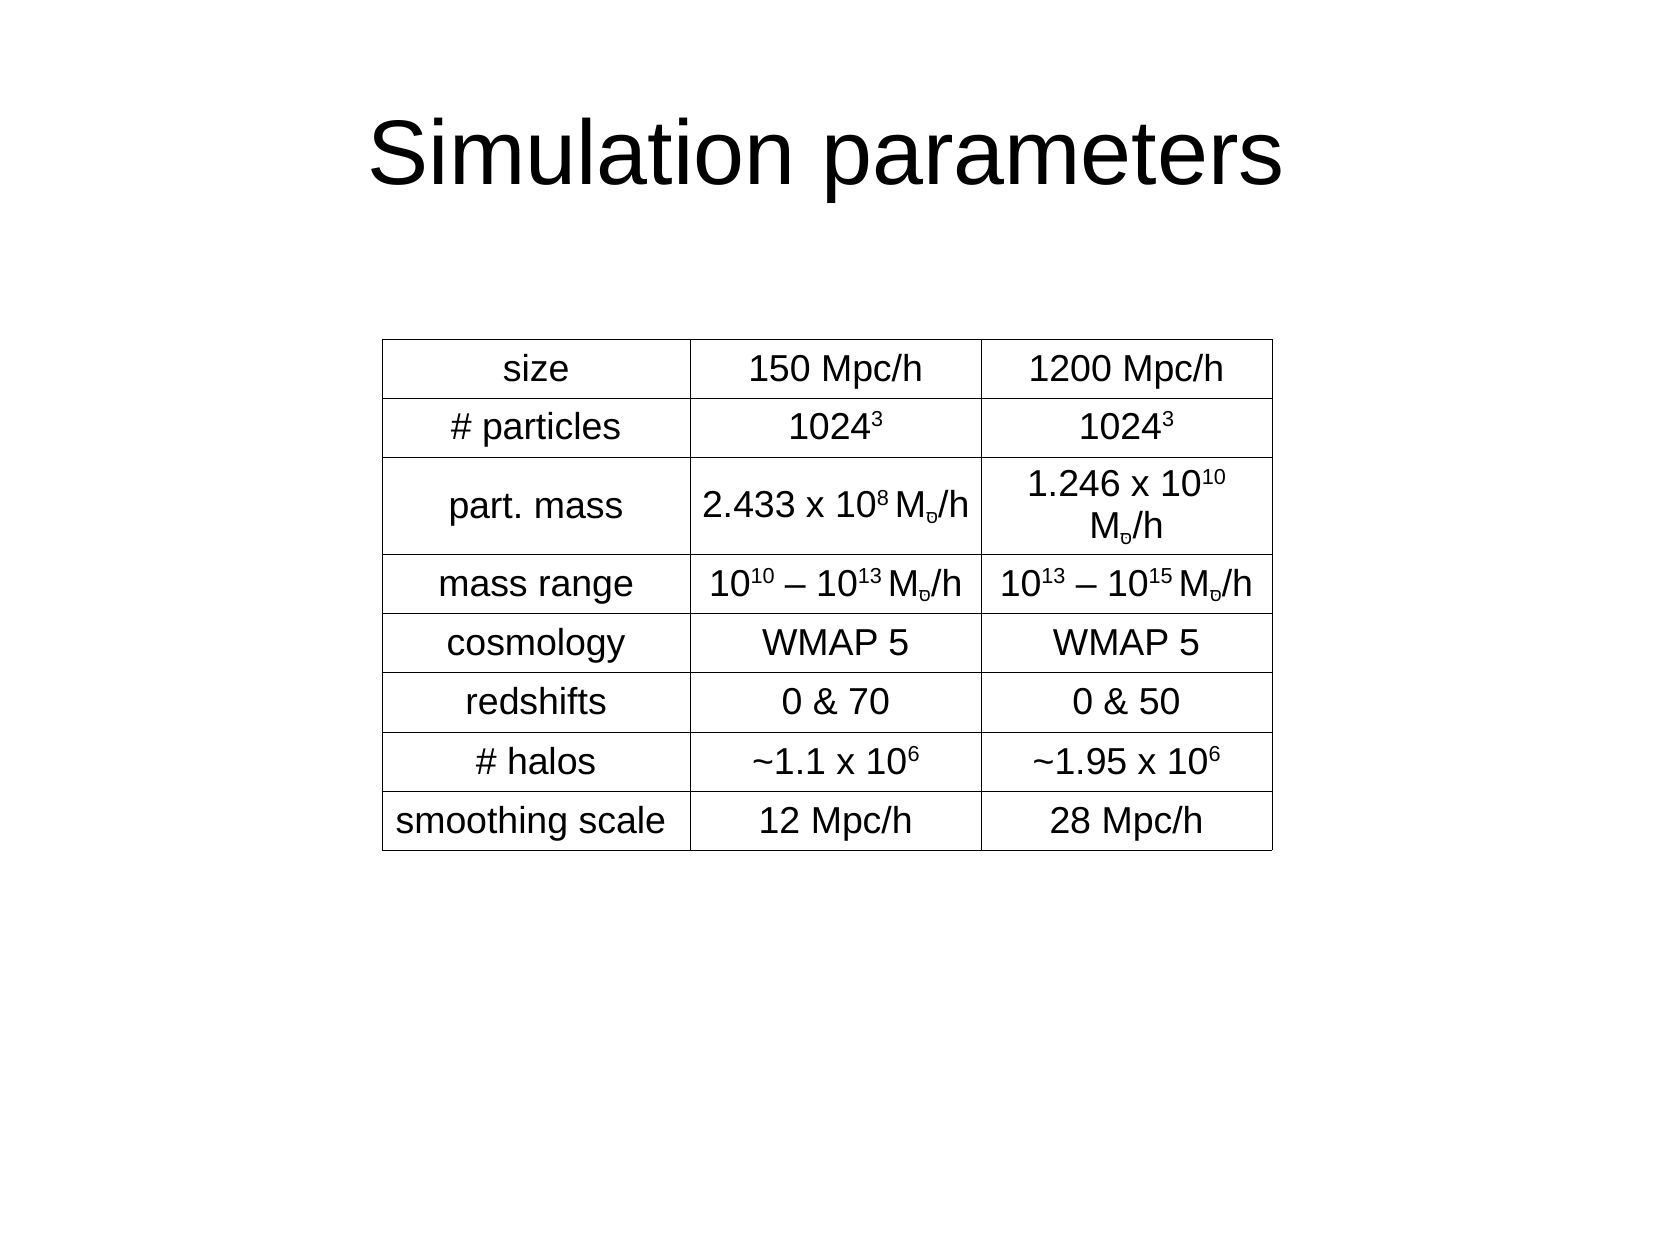

# Simulation parameters
| size | 150 Mpc/h | 1200 Mpc/h |
| --- | --- | --- |
| # particles | 10243 | 10243 |
| part. mass | 2.433 x 108 Mסּ/h | 1.246 x 1010 Mסּ/h |
| mass range | 1010 – 1013 Mסּ/h | 1013 – 1015 Mסּ/h |
| cosmology | WMAP 5 | WMAP 5 |
| redshifts | 0 & 70 | 0 & 50 |
| # halos | ~1.1 x 106 | ~1.95 x 106 |
| smoothing scale | 12 Mpc/h | 28 Mpc/h |